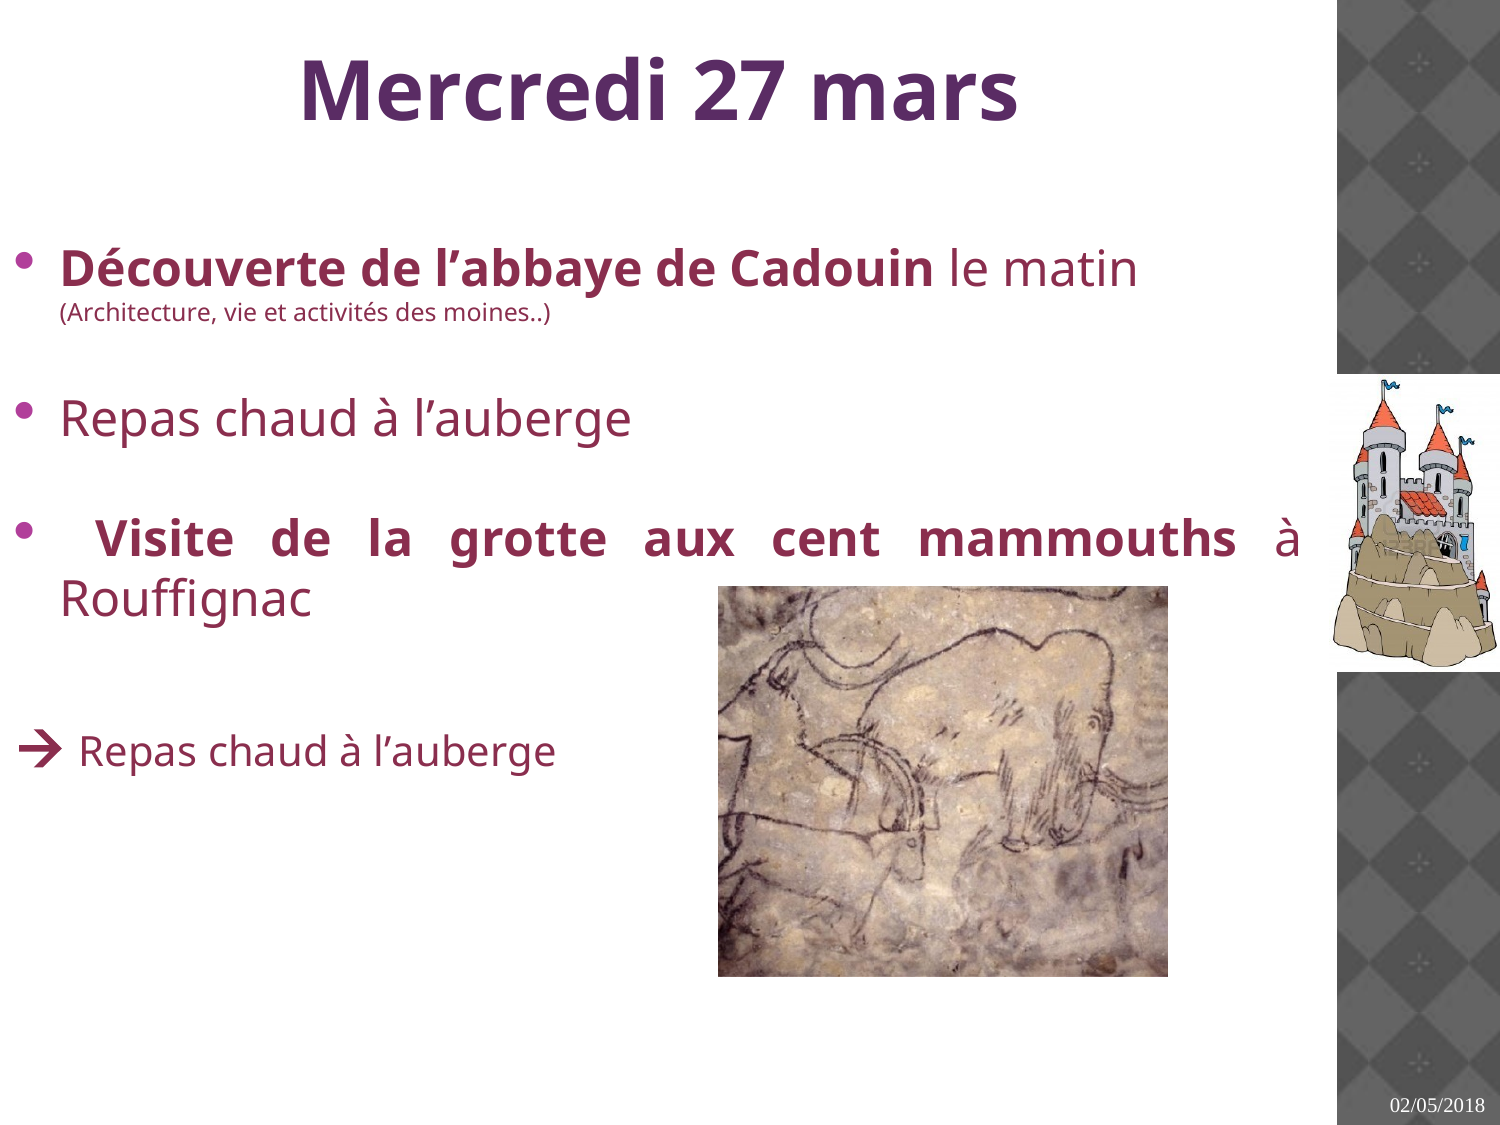

Mercredi 27 mars
Découverte de l’abbaye de Cadouin le matin (Architecture, vie et activités des moines..)
Repas chaud à l’auberge
 Visite de la grotte aux cent mammouths à Rouffignac
 Repas chaud à l’auberge
02/05/2018